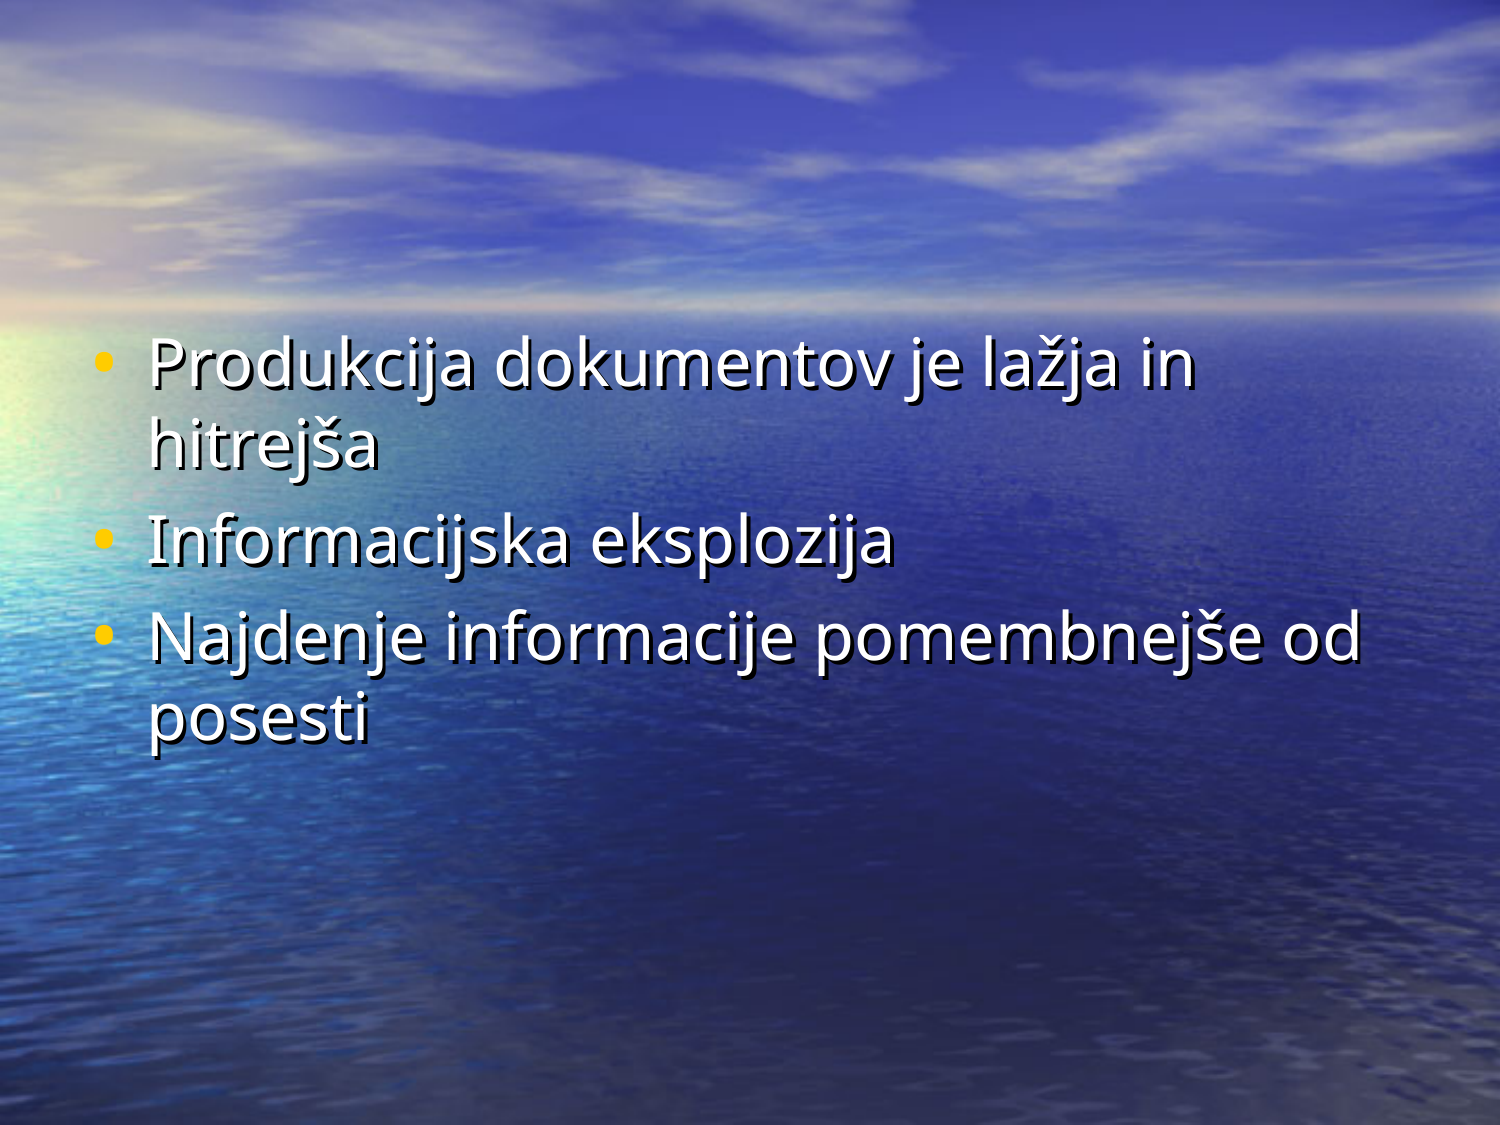

#
Produkcija dokumentov je lažja in hitrejša
Informacijska eksplozija
Najdenje informacije pomembnejše od posesti